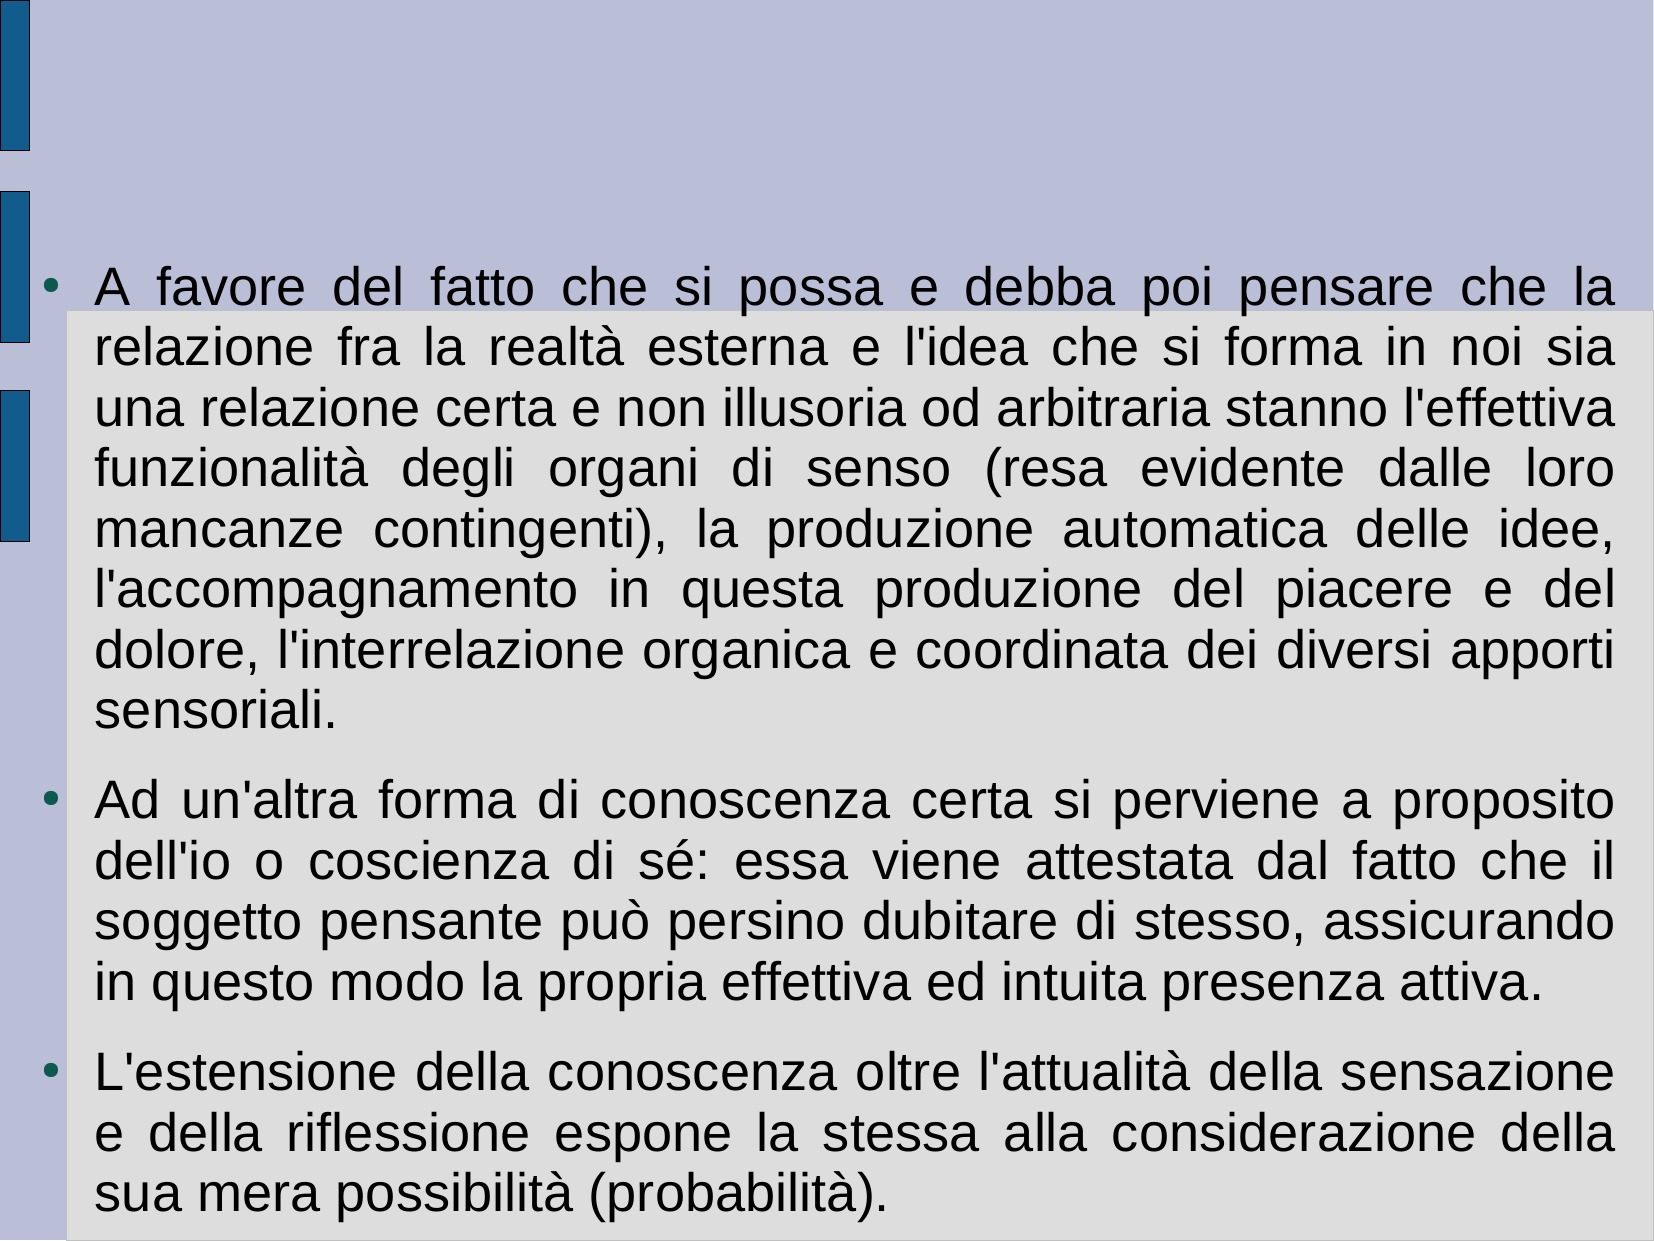

#
A favore del fatto che si possa e debba poi pensare che la relazione fra la realtà esterna e l'idea che si forma in noi sia una relazione certa e non illusoria od arbitraria stanno l'effettiva funzionalità degli organi di senso (resa evidente dalle loro mancanze contingenti), la produzione automatica delle idee, l'accompagnamento in questa produzione del piacere e del dolore, l'interrelazione organica e coordinata dei diversi apporti sensoriali.
Ad un'altra forma di conoscenza certa si perviene a proposito dell'io o coscienza di sé: essa viene attestata dal fatto che il soggetto pensante può persino dubitare di stesso, assicurando in questo modo la propria effettiva ed intuita presenza attiva.
L'estensione della conoscenza oltre l'attualità della sensazione e della riflessione espone la stessa alla considerazione della sua mera possibilità (probabilità).